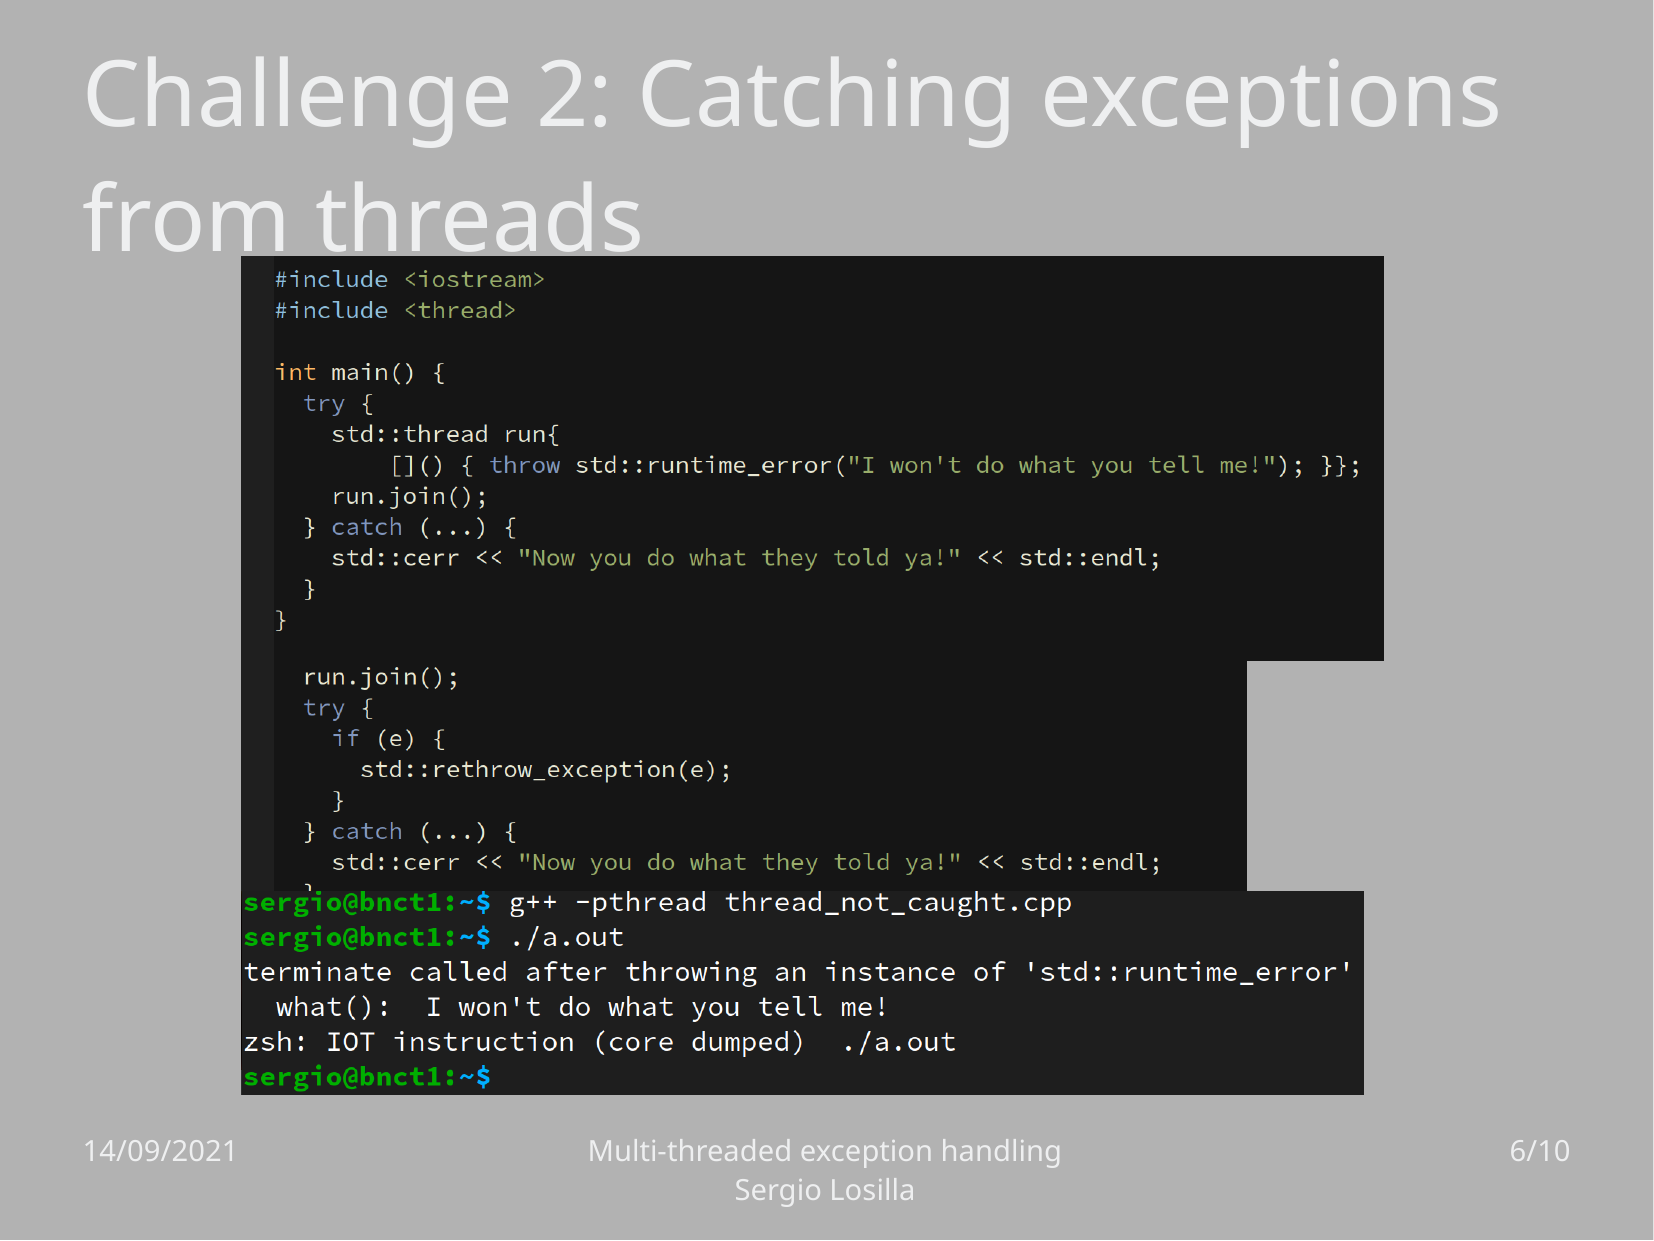

# Challenge 2: Catching exceptions from threads
6